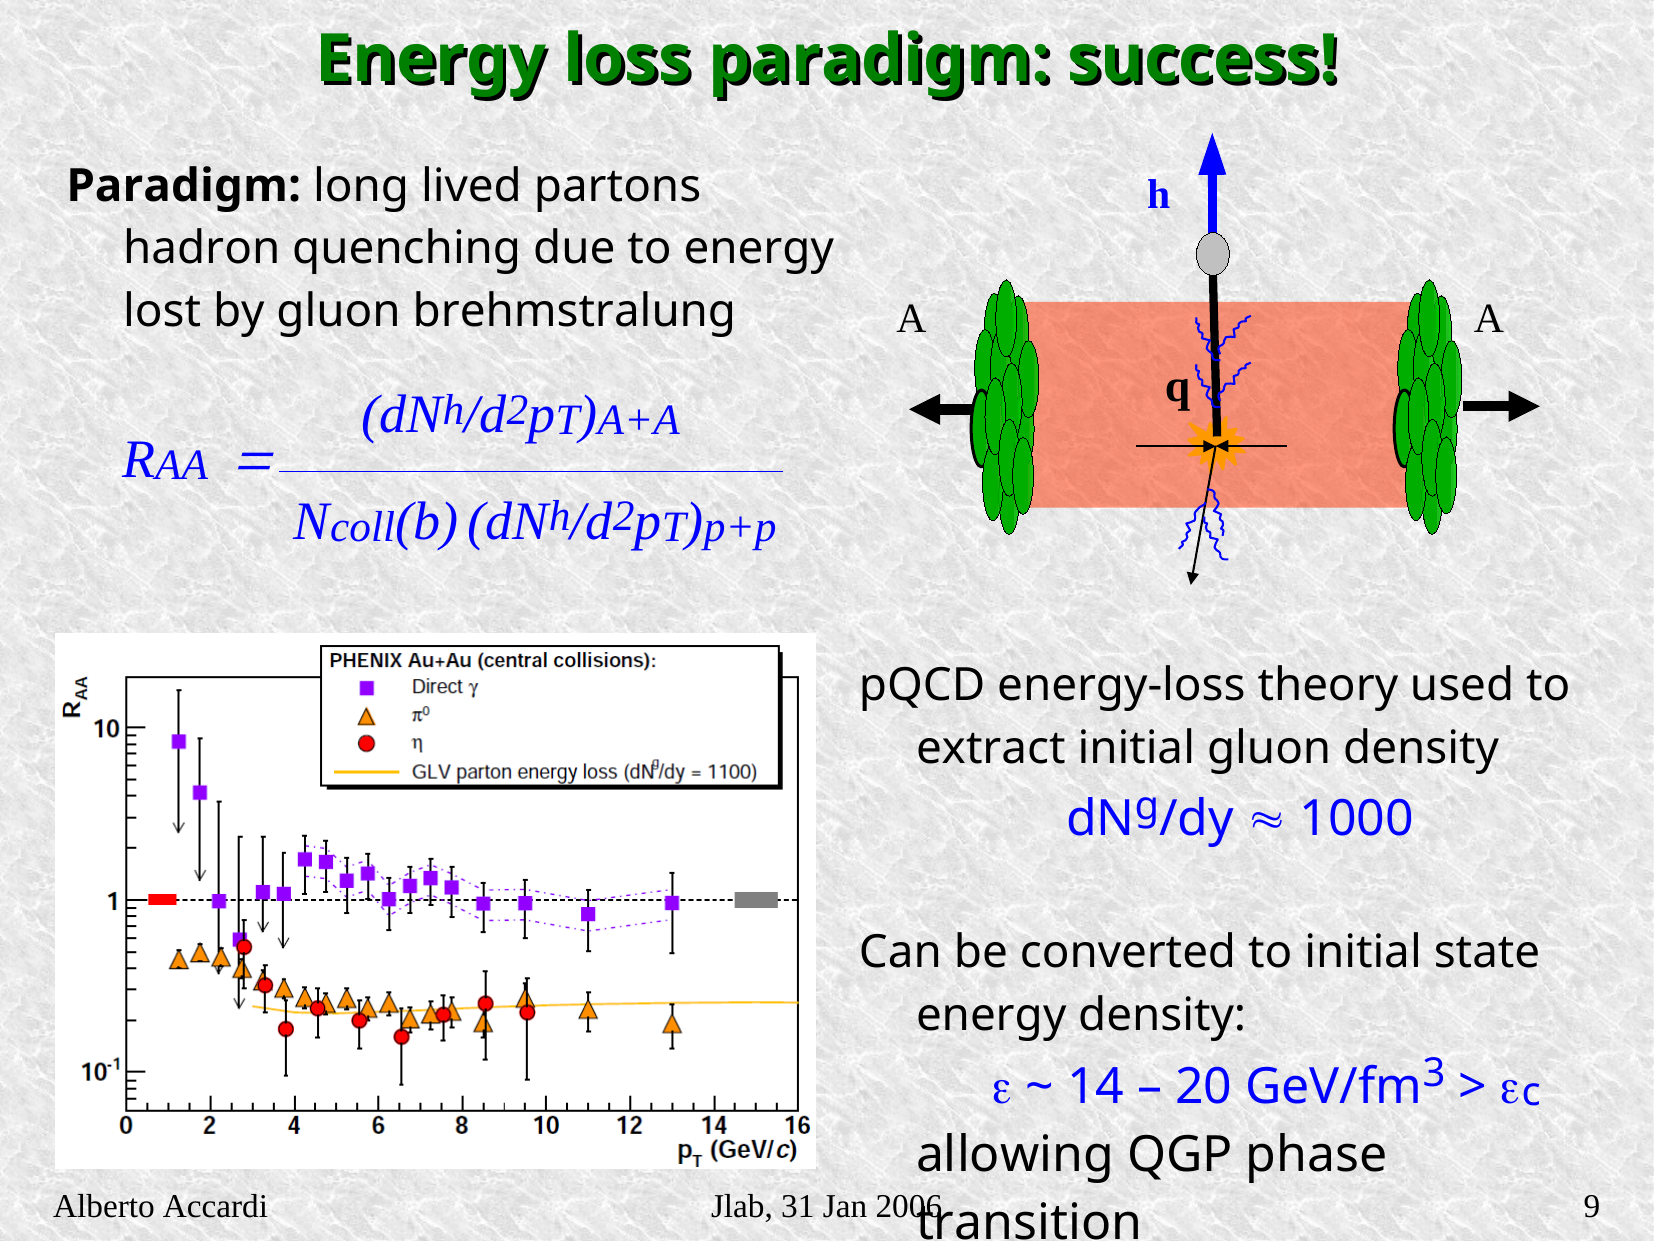

Energy loss paradigm: success!
h
A
A
q
Paradigm: long lived partons
hadron quenching due to energy lost by gluon brehmstralung
(dNh/d2pT)A+A
RAA =
(dNh/d2pT)p+p
Ncoll(b)
pQCD energy-loss theory used to extract initial gluon density
		dNg/dy  1000
Can be converted to initial state
energy density:
	e ~ 14 – 20 GeV/fm3 > ec
allowing QGP phase transition
Alberto Accardi
Padova U.
9